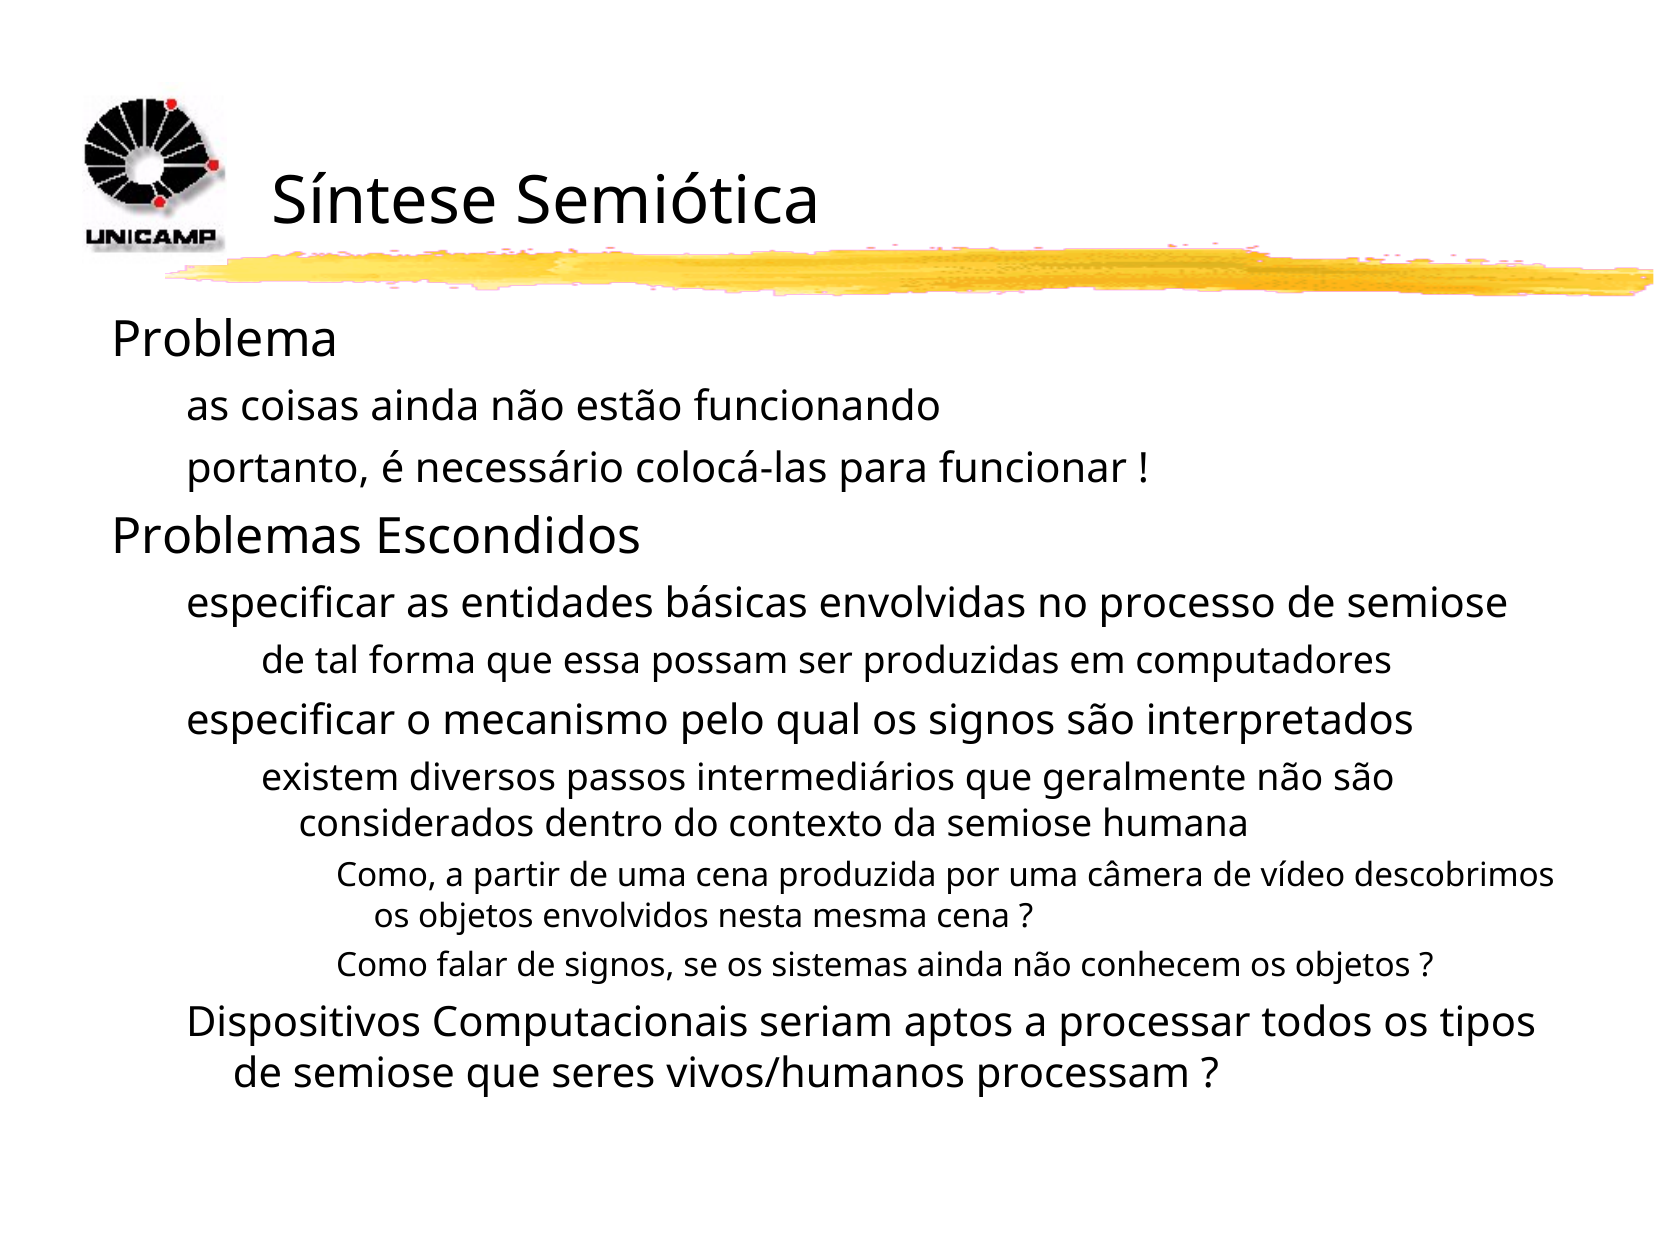

# Síntese Semiótica
Problema
as coisas ainda não estão funcionando
portanto, é necessário colocá-las para funcionar !
Problemas Escondidos
especificar as entidades básicas envolvidas no processo de semiose
de tal forma que essa possam ser produzidas em computadores
especificar o mecanismo pelo qual os signos são interpretados
existem diversos passos intermediários que geralmente não são considerados dentro do contexto da semiose humana
Como, a partir de uma cena produzida por uma câmera de vídeo descobrimos os objetos envolvidos nesta mesma cena ?
Como falar de signos, se os sistemas ainda não conhecem os objetos ?
Dispositivos Computacionais seriam aptos a processar todos os tipos de semiose que seres vivos/humanos processam ?